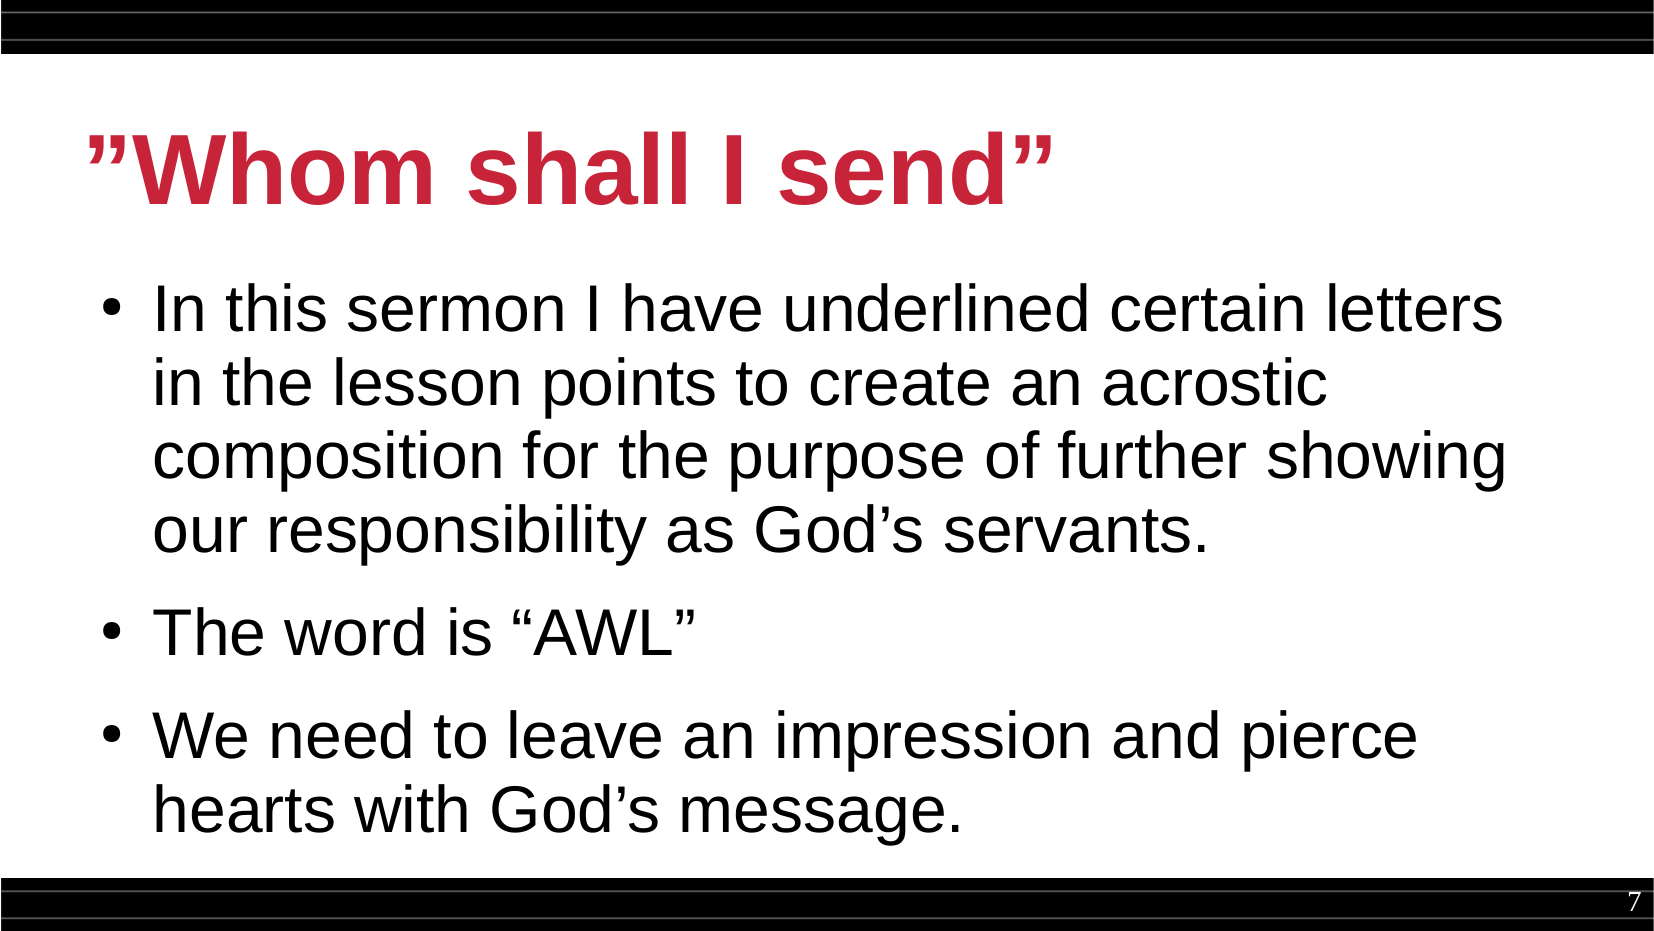

# ”Whom shall I send”
In this sermon I have underlined certain letters in the lesson points to create an acrostic composition for the purpose of further showing our responsibility as God’s servants.
The word is “AWL”
We need to leave an impression and pierce hearts with God’s message.